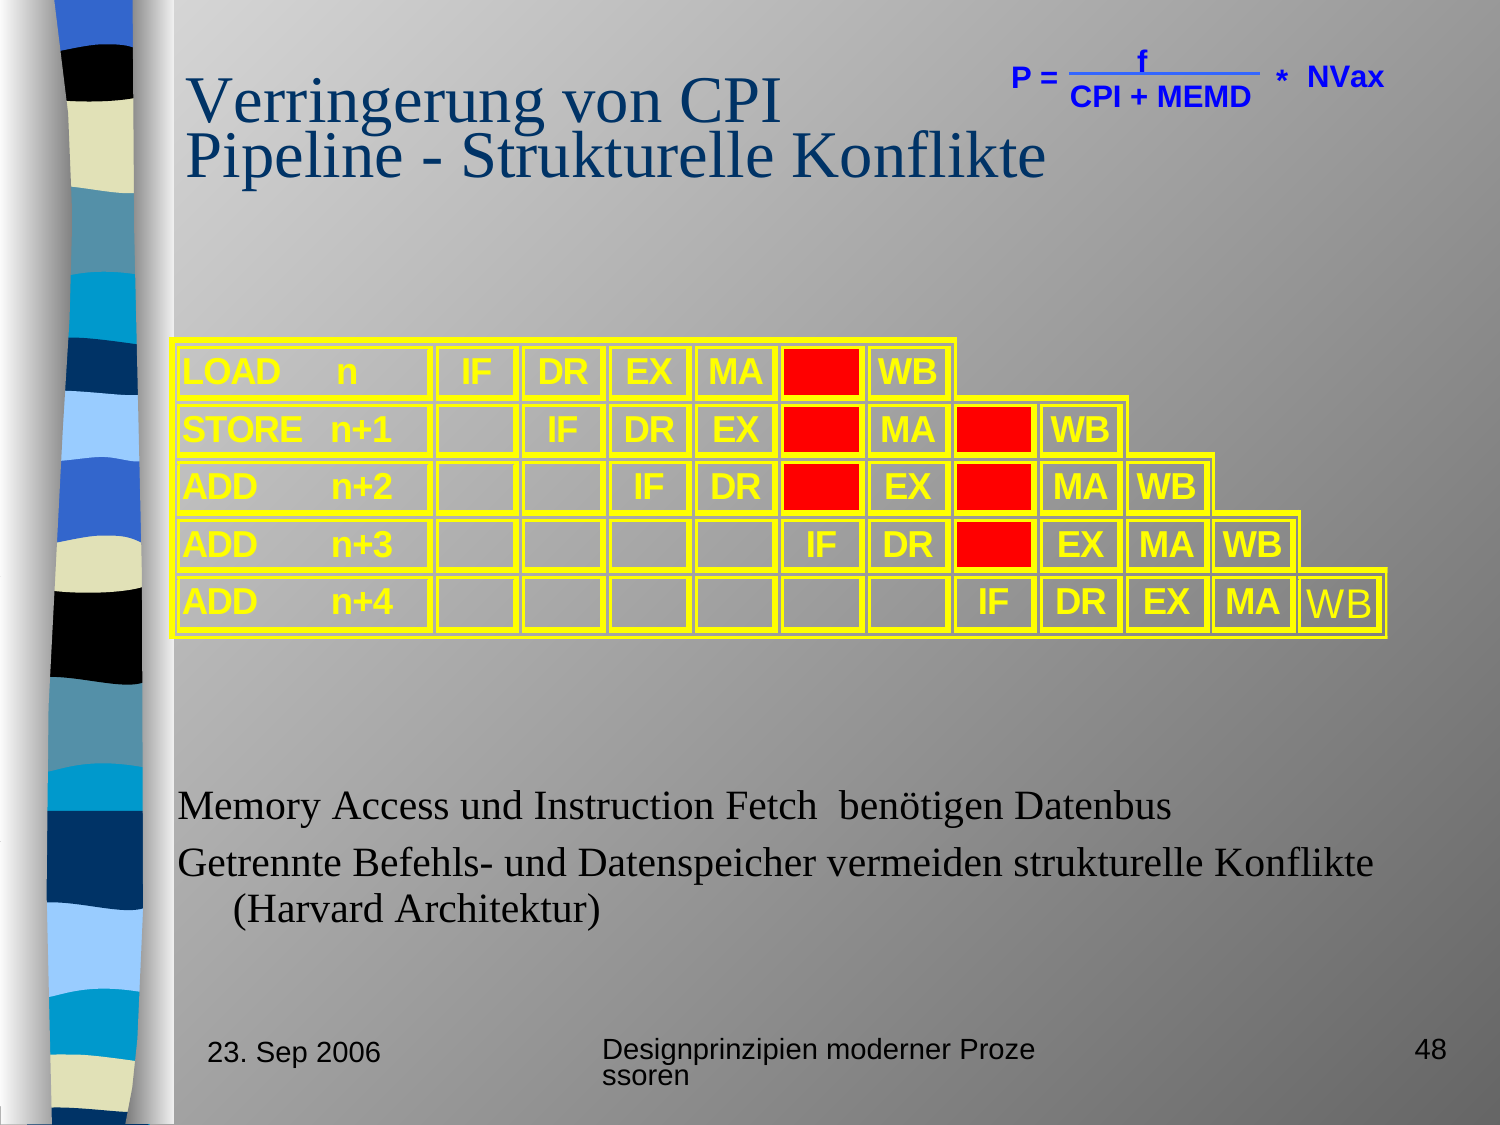

# Verringerung von CPI Pipeline - Strukturelle Konflikte
Memory Access und Instruction Fetch benötigen Datenbus
Getrennte Befehls- und Datenspeicher vermeiden strukturelle Konflikte (Harvard Architektur)
Designprinzipien moderner Prozessoren
48